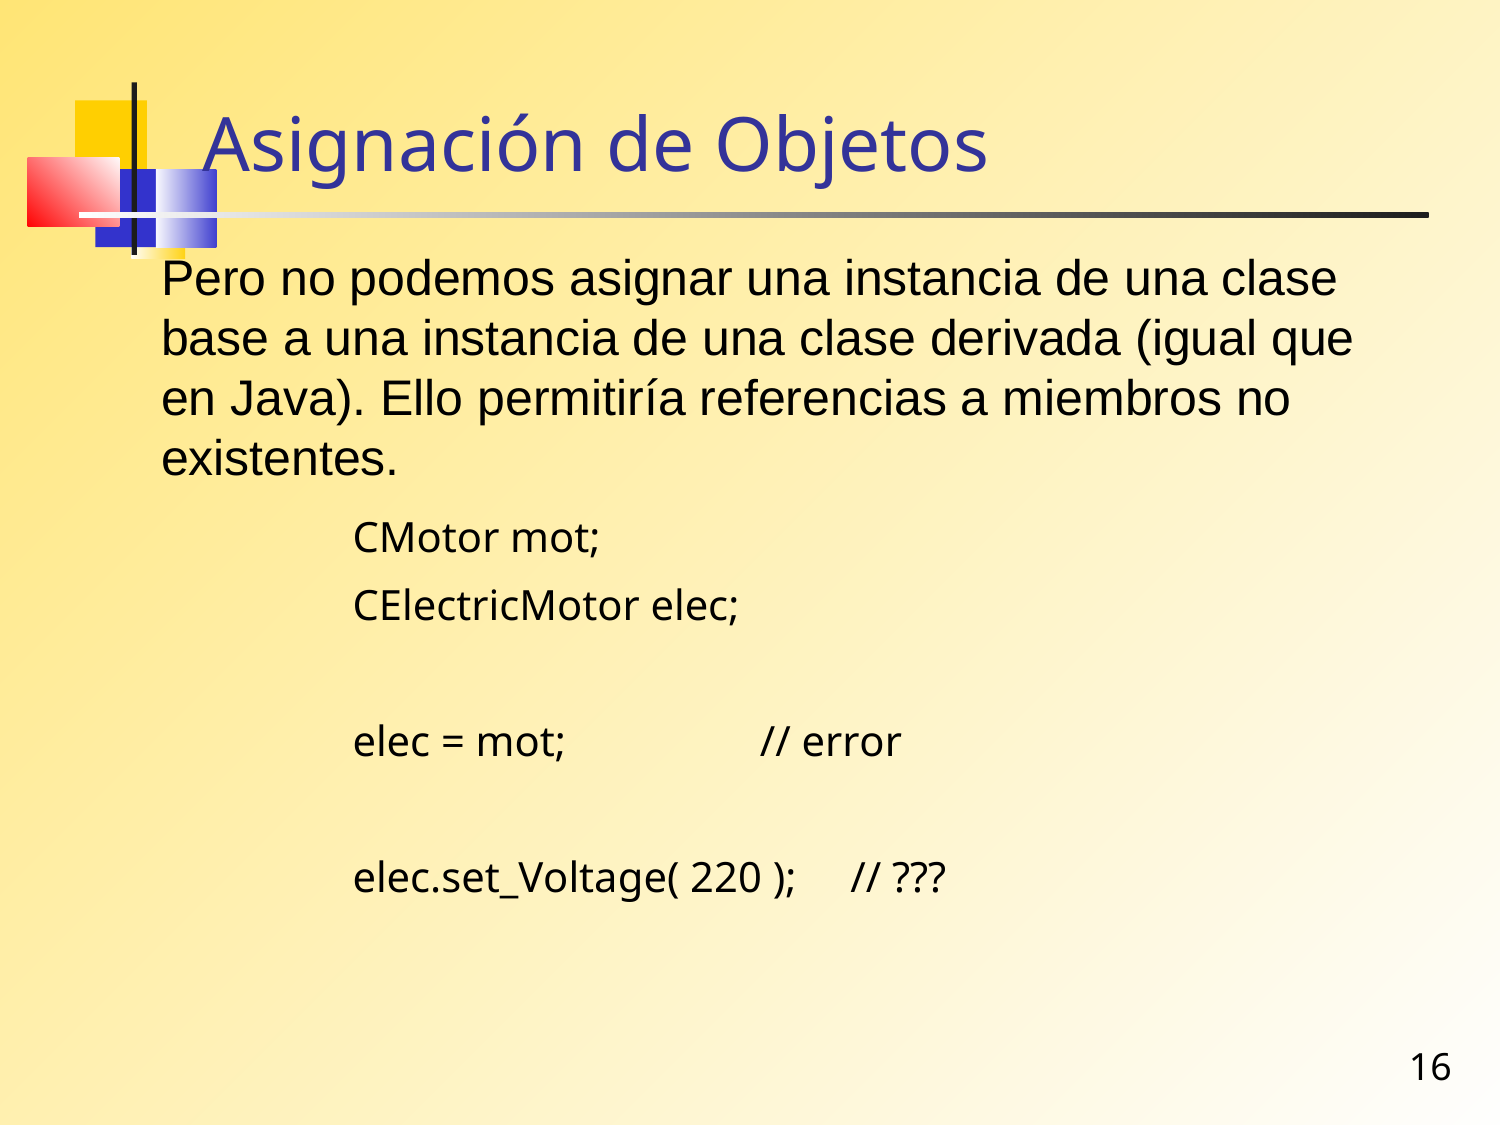

# Asignación de Objetos
Pero no podemos asignar una instancia de una clase base a una instancia de una clase derivada (igual que en Java). Ello permitiría referencias a miembros no existentes.
CMotor mot;
CElectricMotor elec;
elec = mot; // error
elec.set_Voltage( 220 ); // ???
16